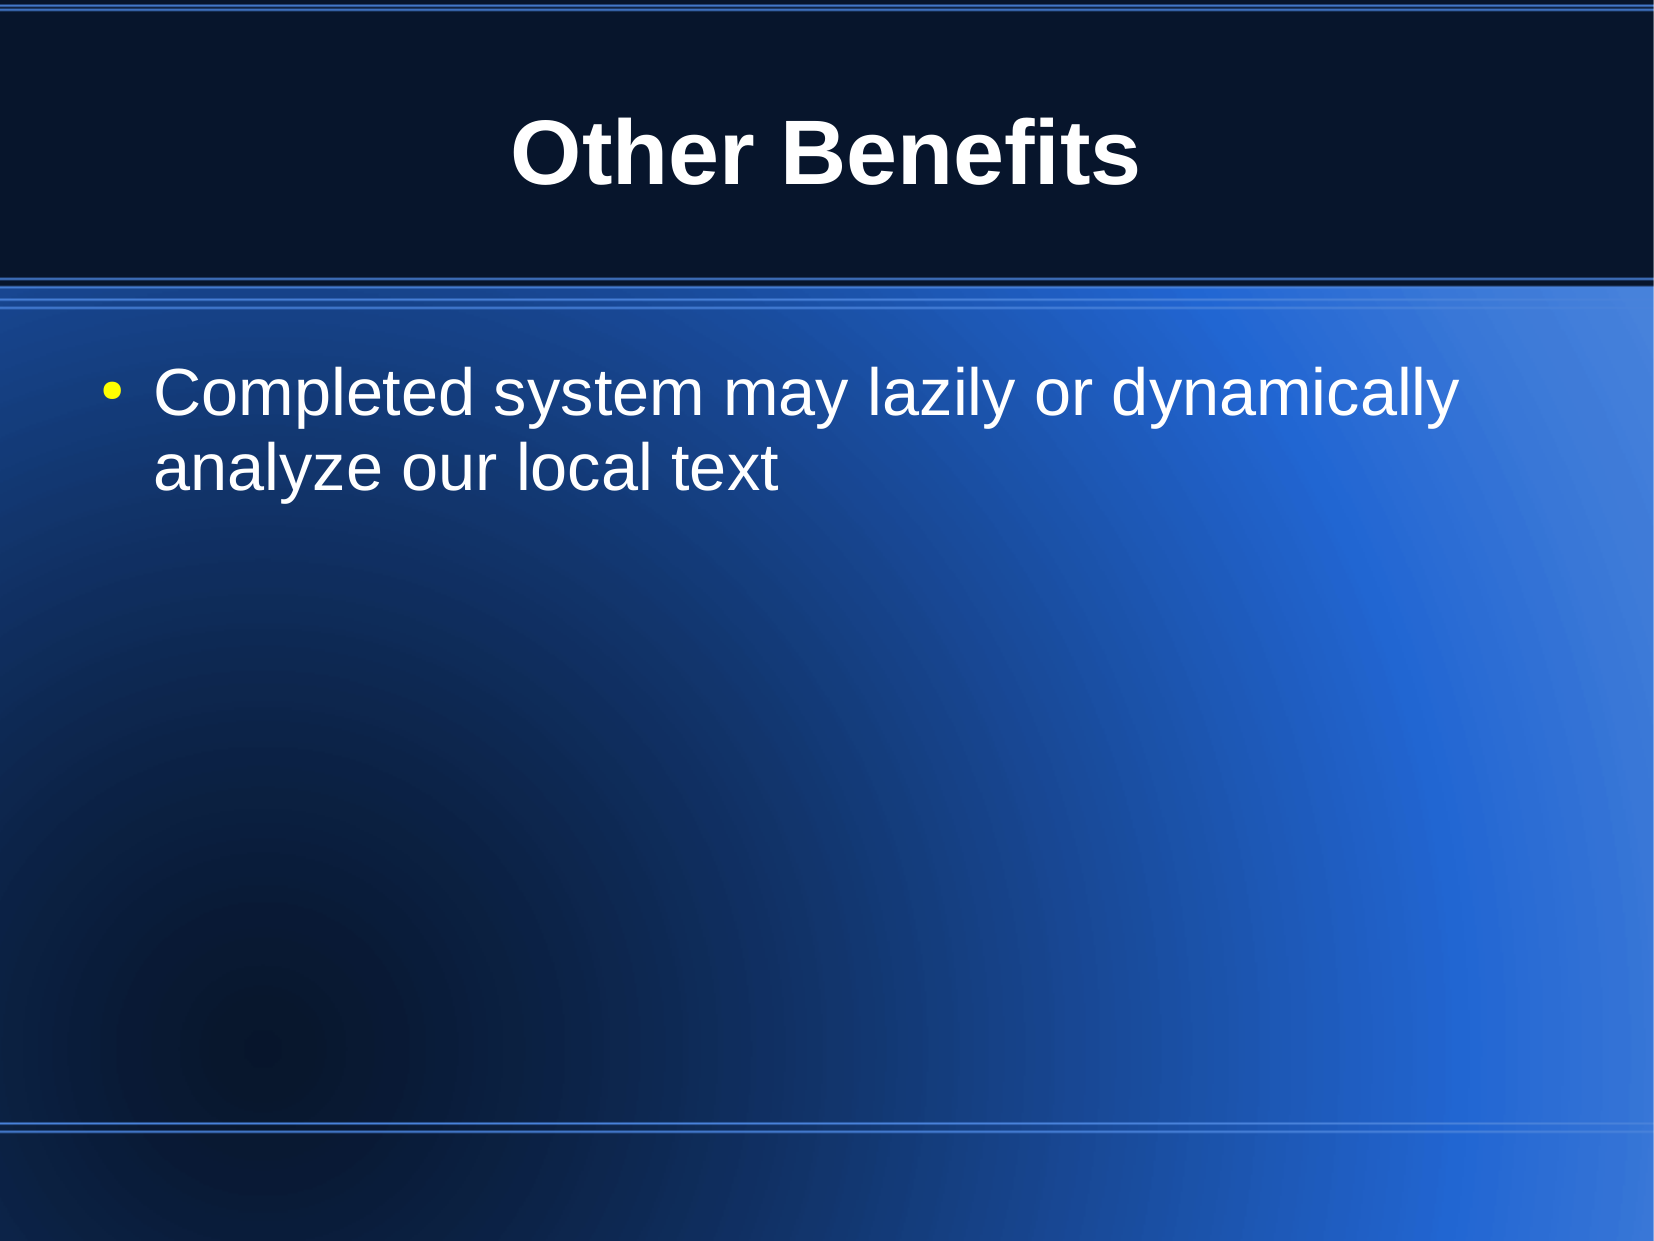

# Other Benefits
Completed system may lazily or dynamically analyze our local text